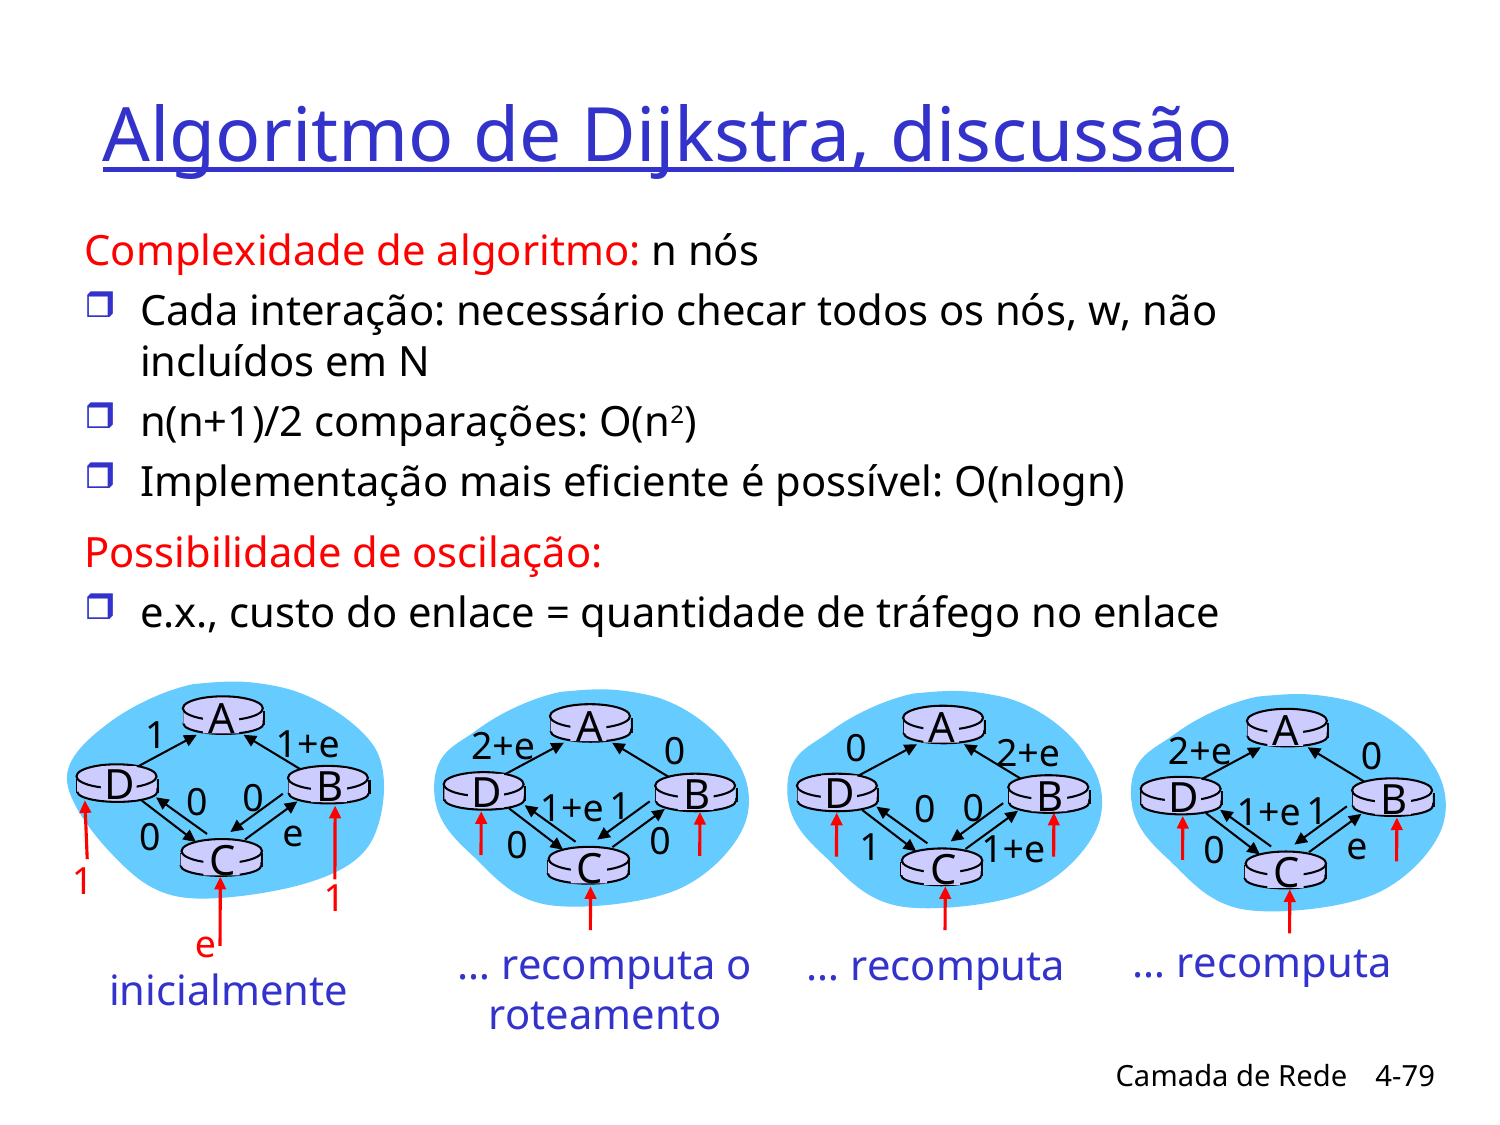

Algoritmo de Dijkstra, discussão
Complexidade de algoritmo: n nós
Cada interação: necessário checar todos os nós, w, não incluídos em N
n(n+1)/2 comparações: O(n2)
Implementação mais eficiente é possível: O(nlogn)
Possibilidade de oscilação:
e.x., custo do enlace = quantidade de tráfego no enlace
A
A
A
A
1
1+e
2+e
0
2+e
0
2+e
0
D
B
D
D
B
B
D
B
0
0
1
1+e
0
0
1
1+e
e
0
0
0
e
1
1+e
0
C
C
C
C
1
1
e
… recomputa
… recomputa o
roteamento
… recomputa
inicialmente
Camada de Rede